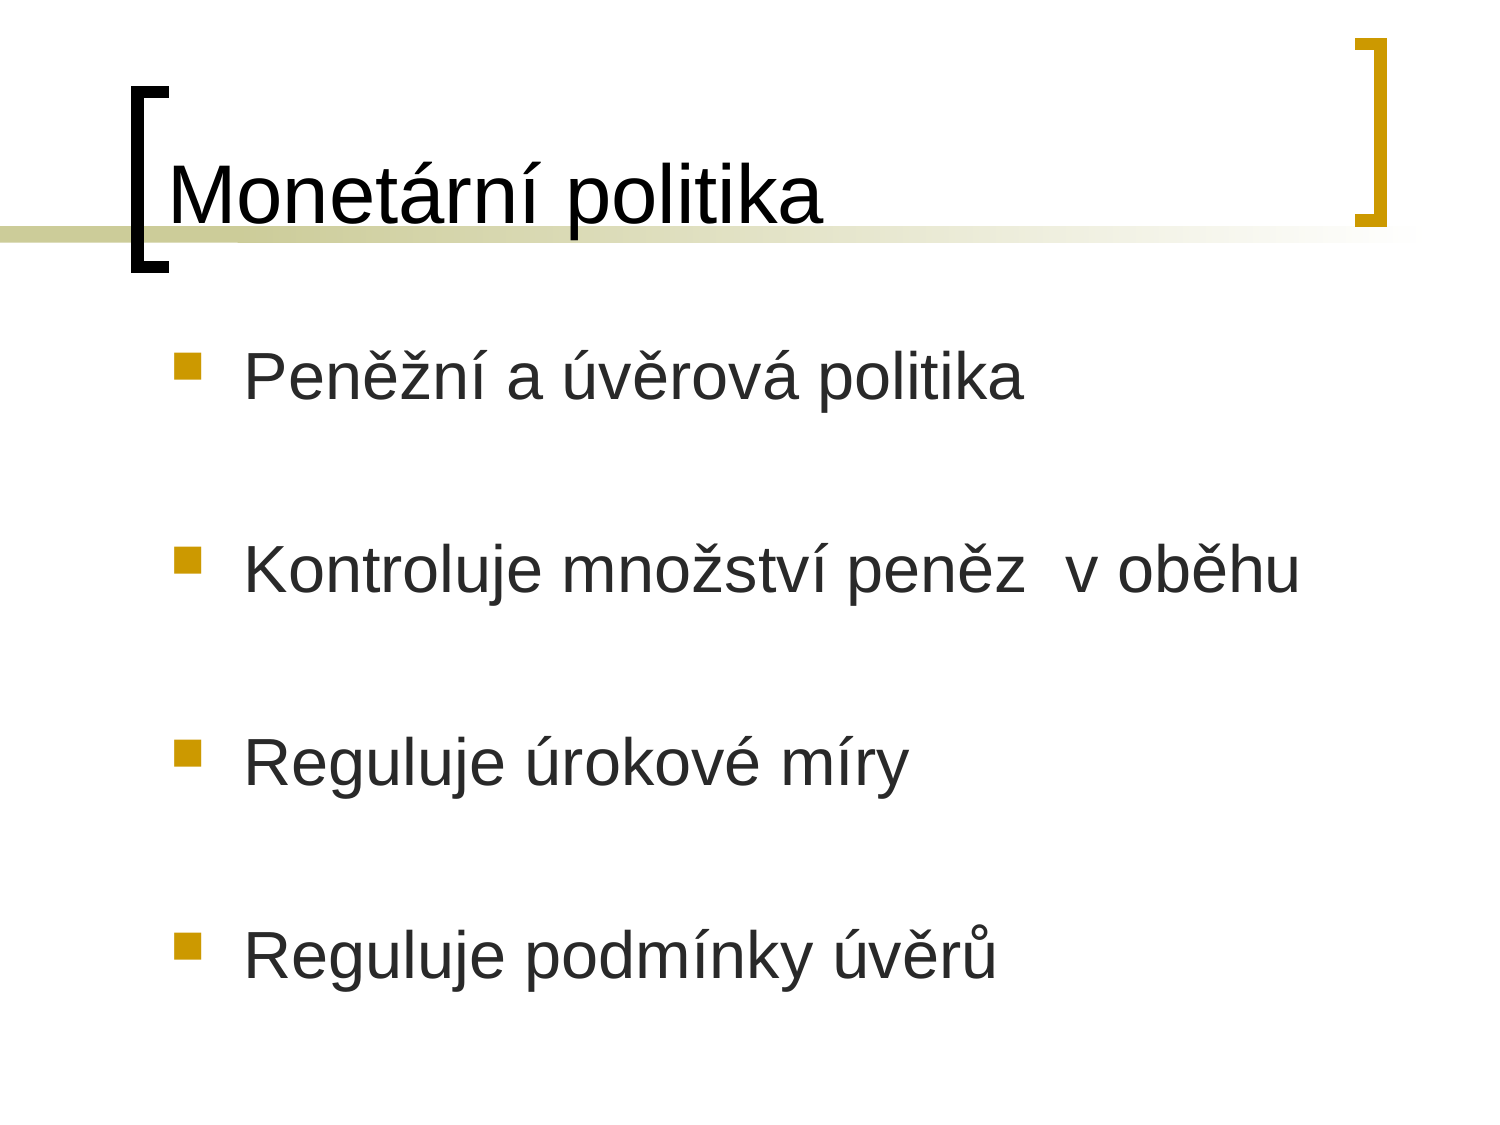

# Monetární politika
Peněžní a úvěrová politika
Kontroluje množství peněz v oběhu
Reguluje úrokové míry
Reguluje podmínky úvěrů